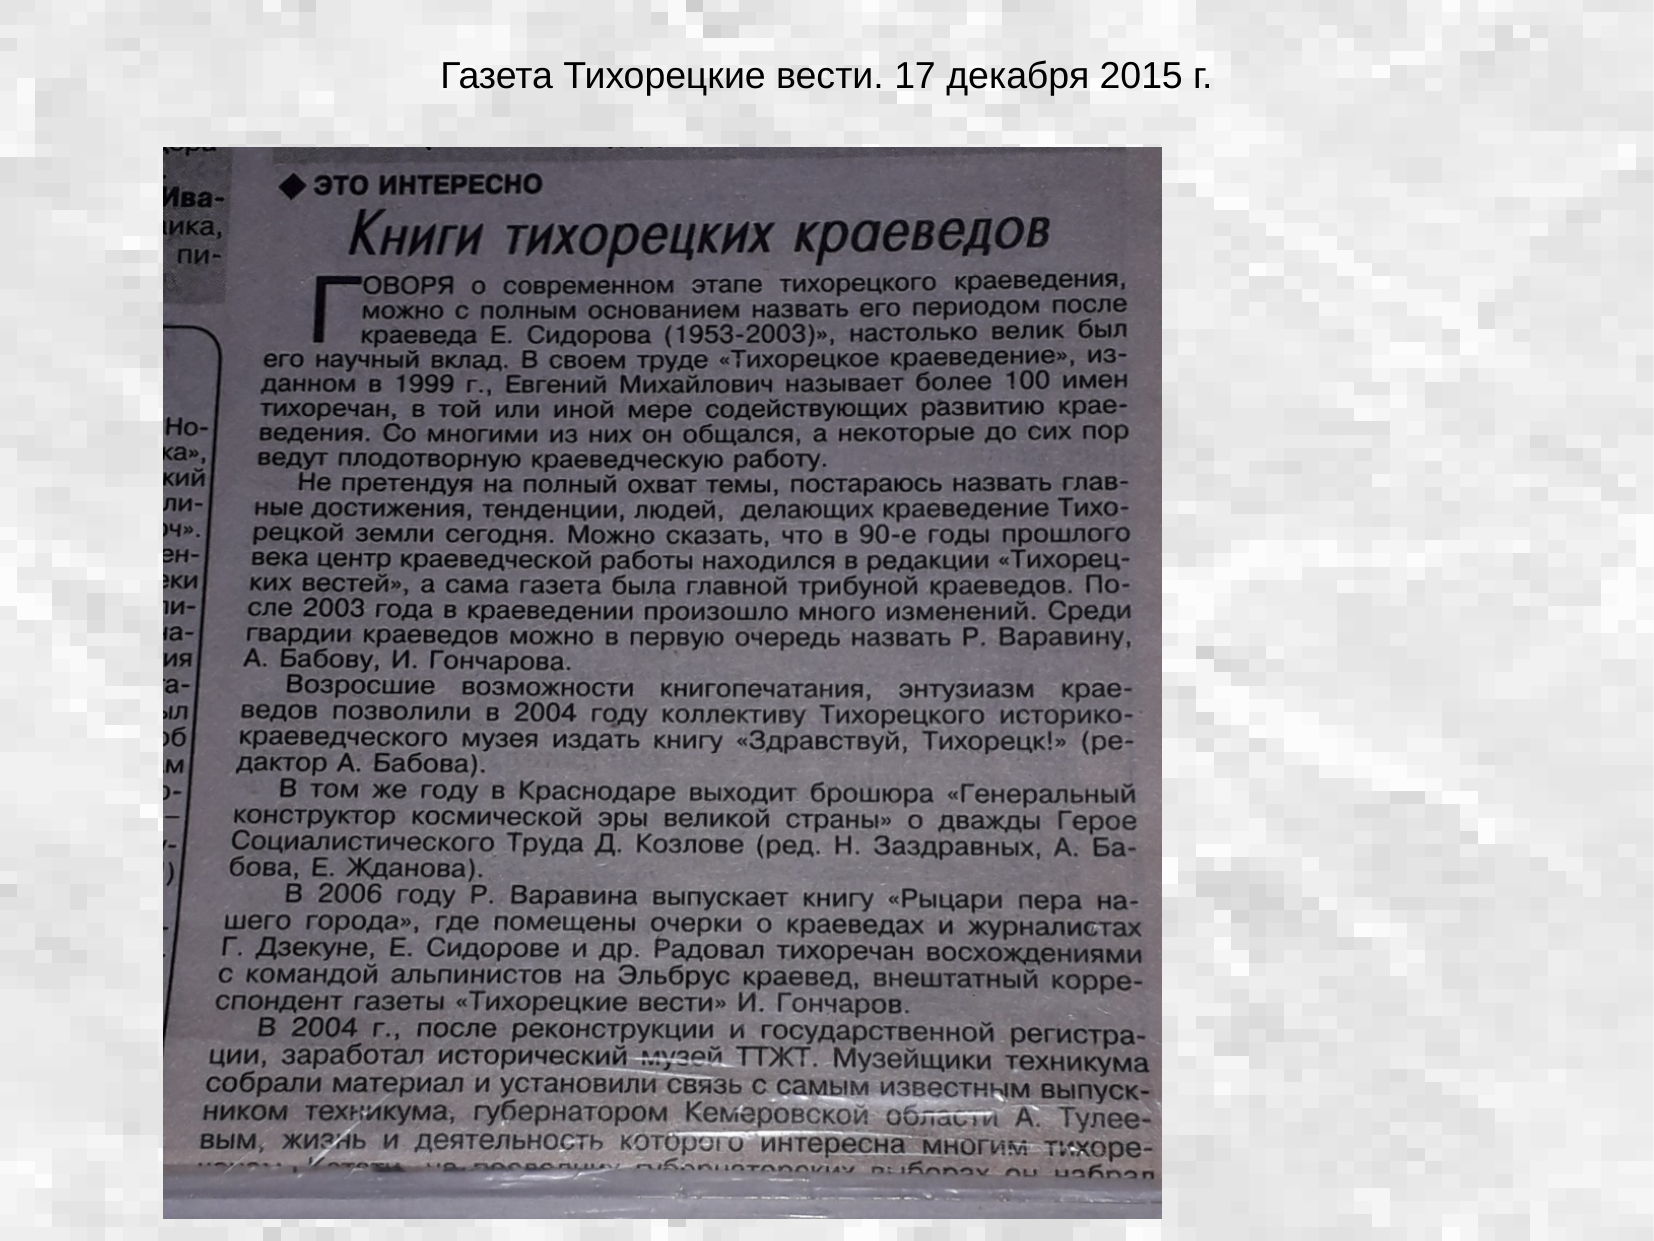

# Газета Тихорецкие вести. 17 декабря 2015 г.